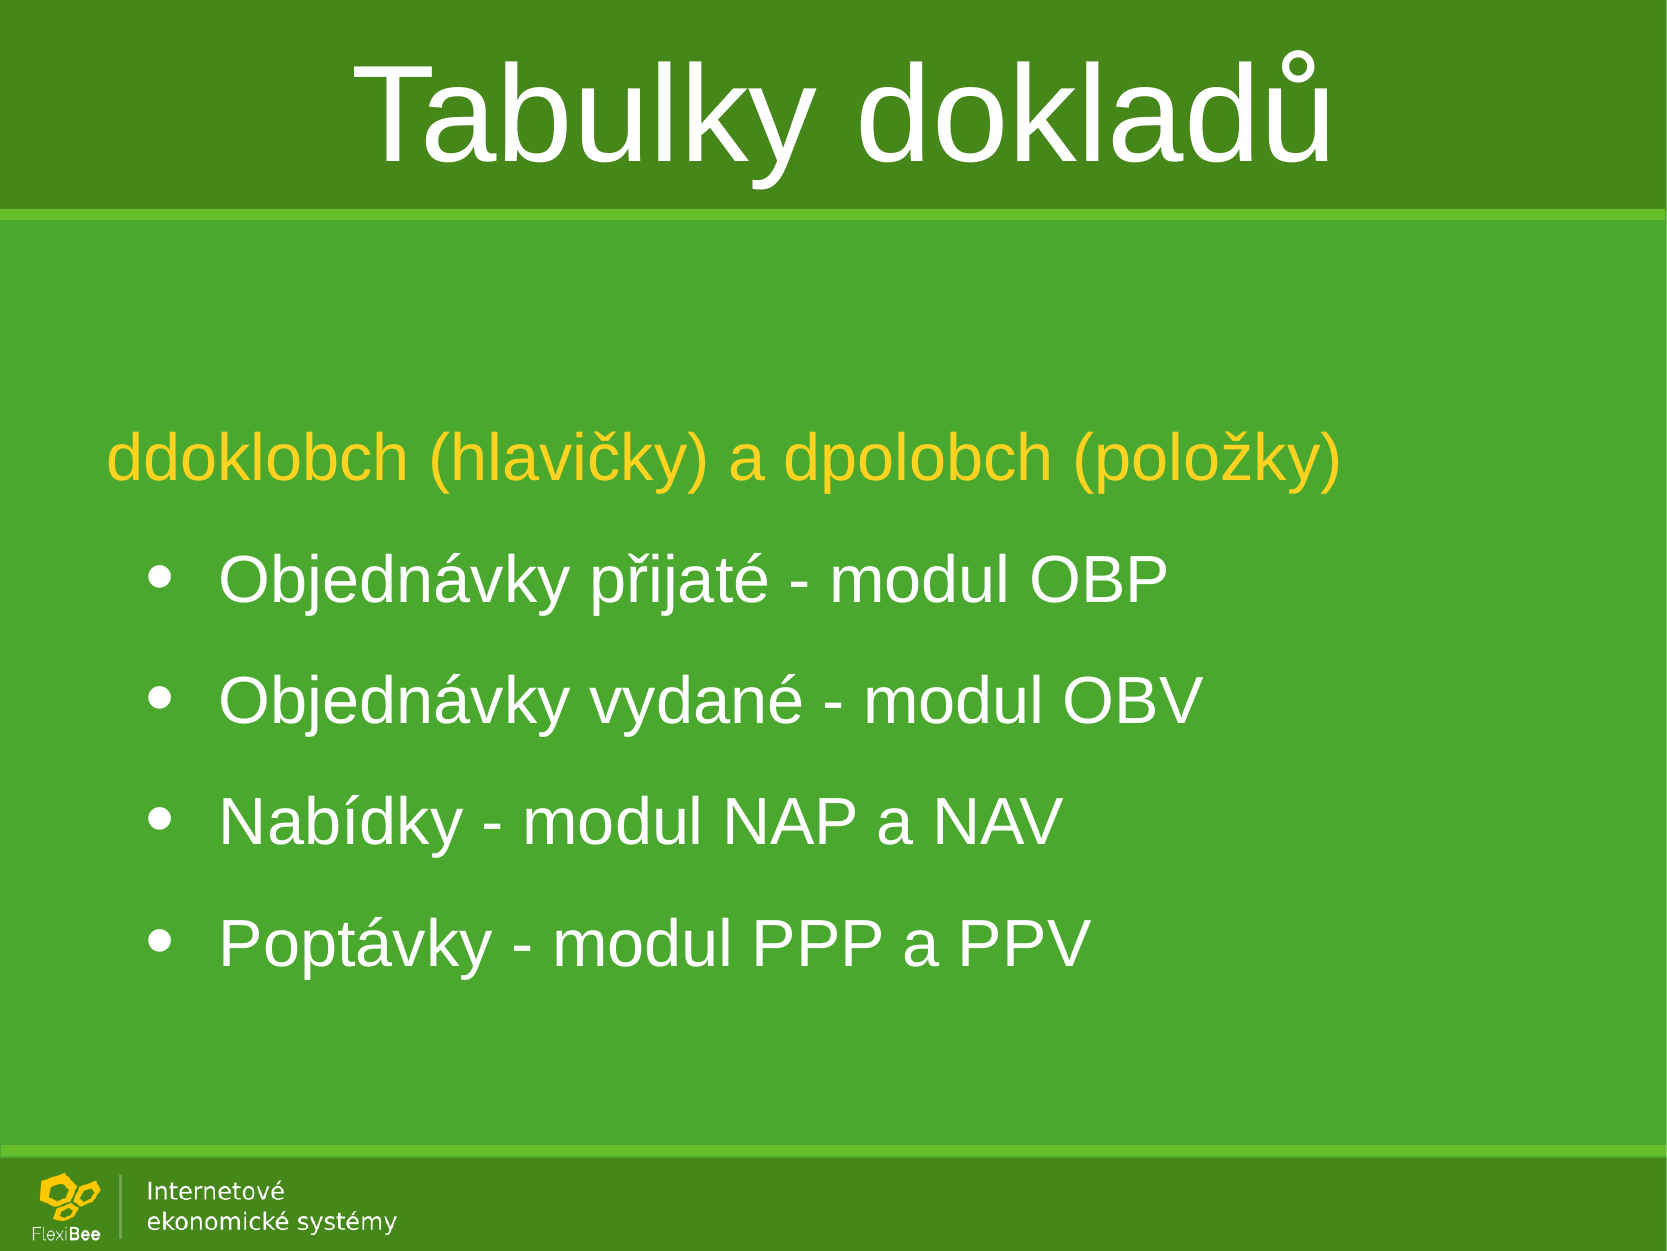

# Tabulky dokladů
ddoklobch (hlavičky) a dpolobch (položky)
Objednávky přijaté - modul OBP
Objednávky vydané - modul OBV
Nabídky - modul NAP a NAV
Poptávky - modul PPP a PPV